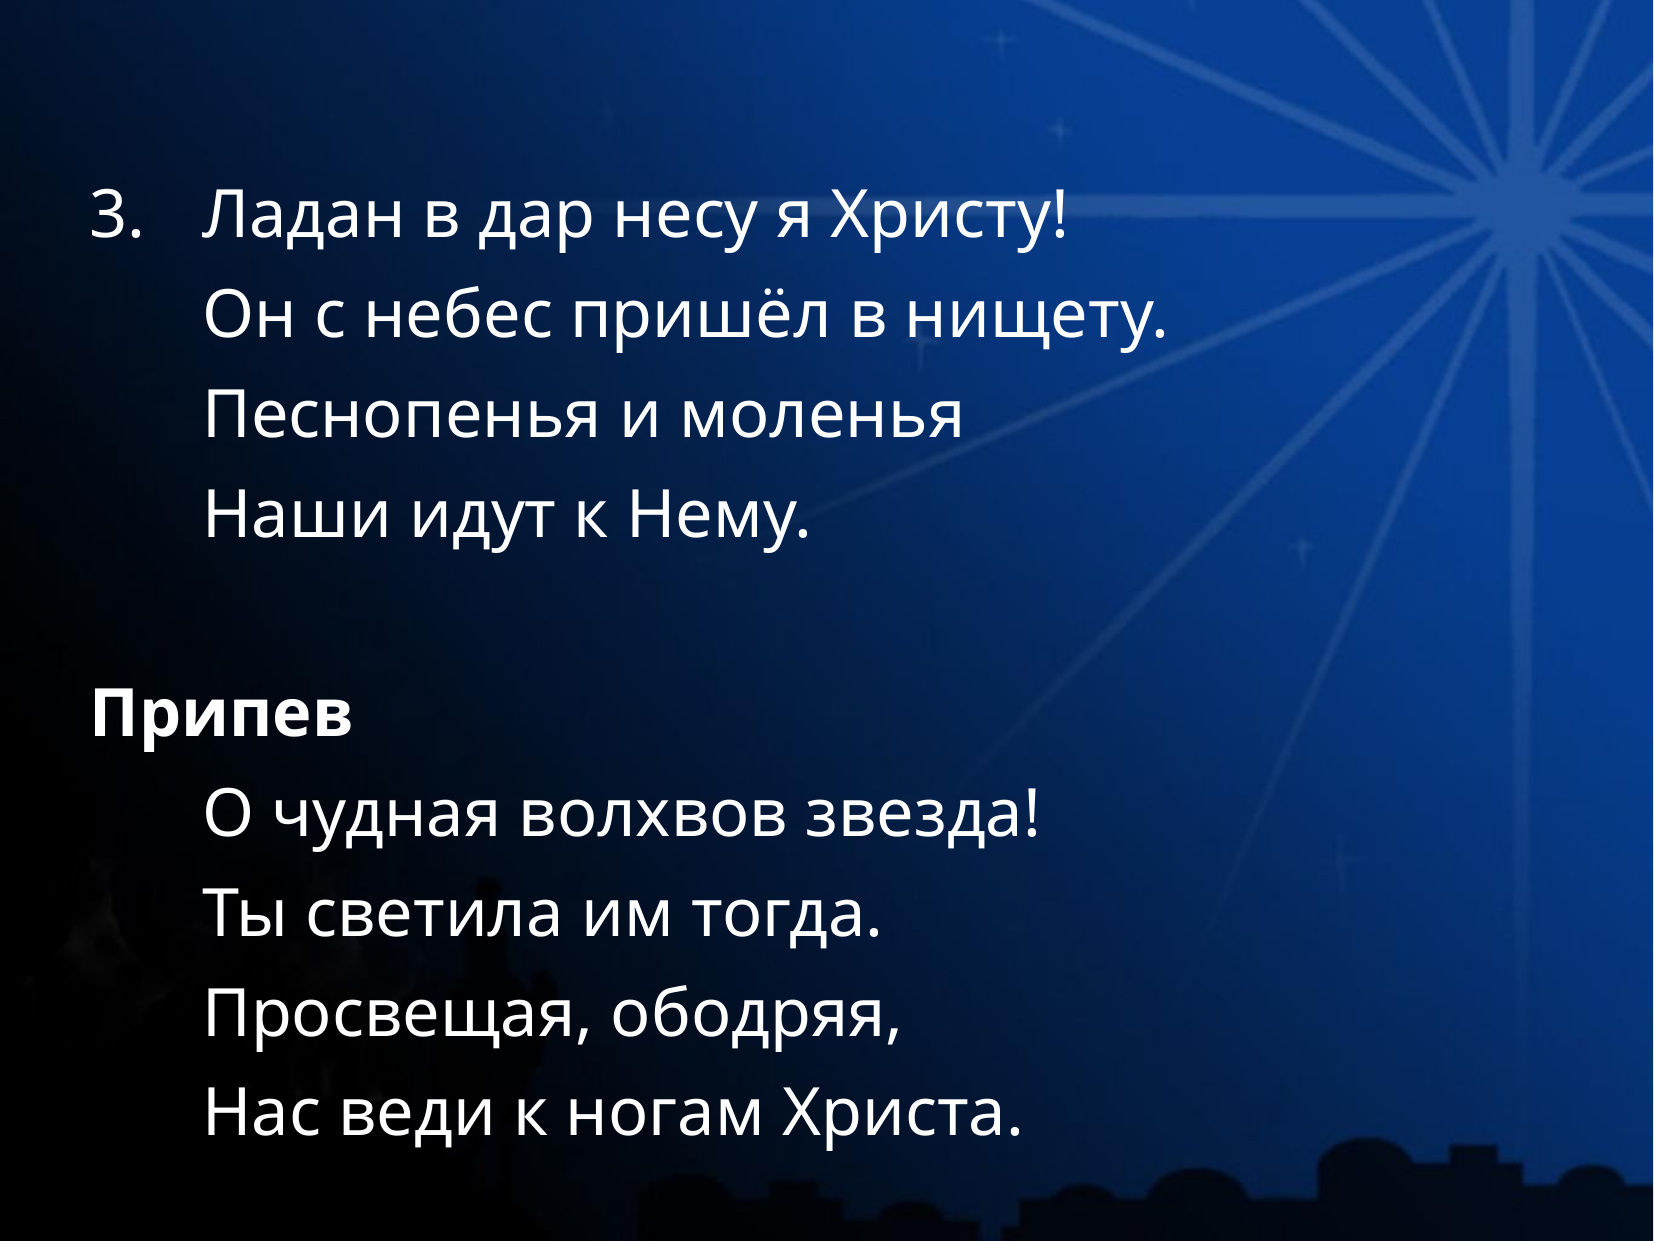

3.	Ладан в дар несу я Христу!
	Он с небес пришёл в нищету.
	Песнопенья и моленья
	Наши идут к Нему.
Припев
	О чудная волхвов звезда!
	Ты светила им тогда.
	Просвещая, ободряя,
	Нас веди к ногам Христа.